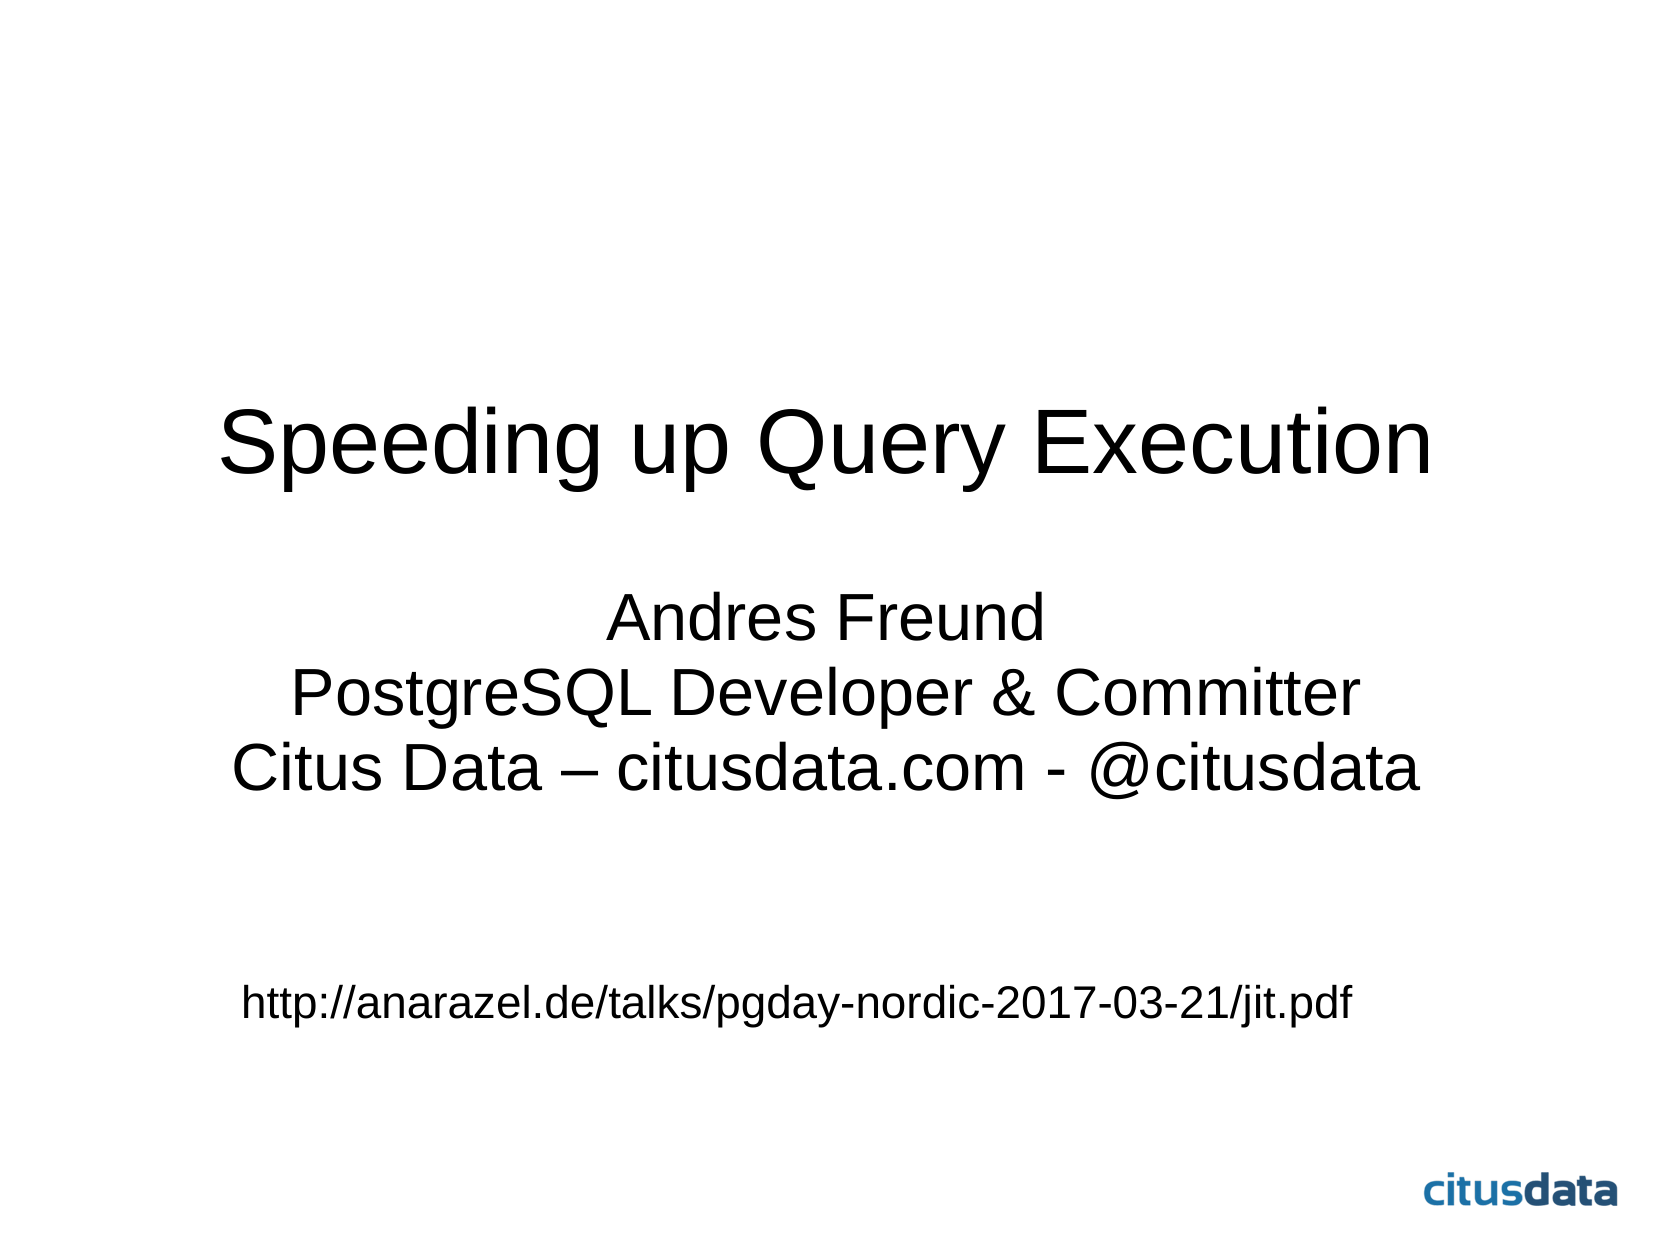

Andres Freund
PostgreSQL Developer & Committer
Citus Data – citusdata.com - @citusdata
# Speeding up Query Execution
http://anarazel.de/talks/pgday-nordic-2017-03-21/jit.pdf